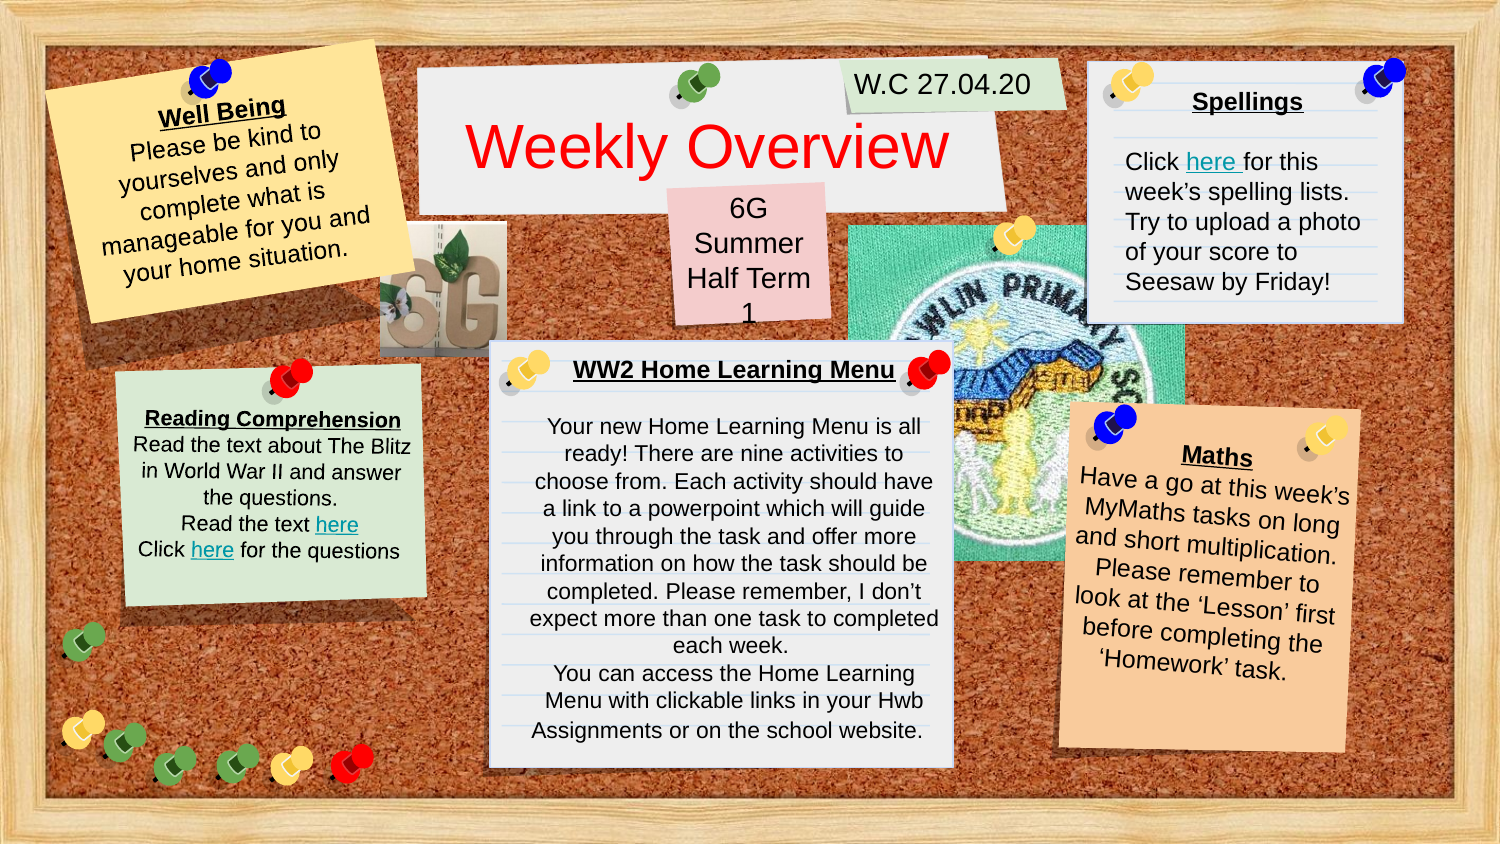

Well Being
Please be kind to yourselves and only complete what is manageable for you and your home situation.
W.C 27.04.20
Spellings
Click here for this week’s spelling lists.
Try to upload a photo of your score to Seesaw by Friday!
Weekly Overview
6G
Summer Half Term 1
WW2 Home Learning Menu
Your new Home Learning Menu is all ready! There are nine activities to choose from. Each activity should have a link to a powerpoint which will guide you through the task and offer more information on how the task should be completed. Please remember, I don’t expect more than one task to completed each week.
You can access the Home Learning Menu with clickable links in your Hwb Assignments or on the school website.
Reading Comprehension
Read the text about The Blitz in World War II and answer the questions.
Read the text here
Click here for the questions
Maths
Have a go at this week’s MyMaths tasks on long and short multiplication. Please remember to look at the ‘Lesson’ first before completing the ‘Homework’ task.